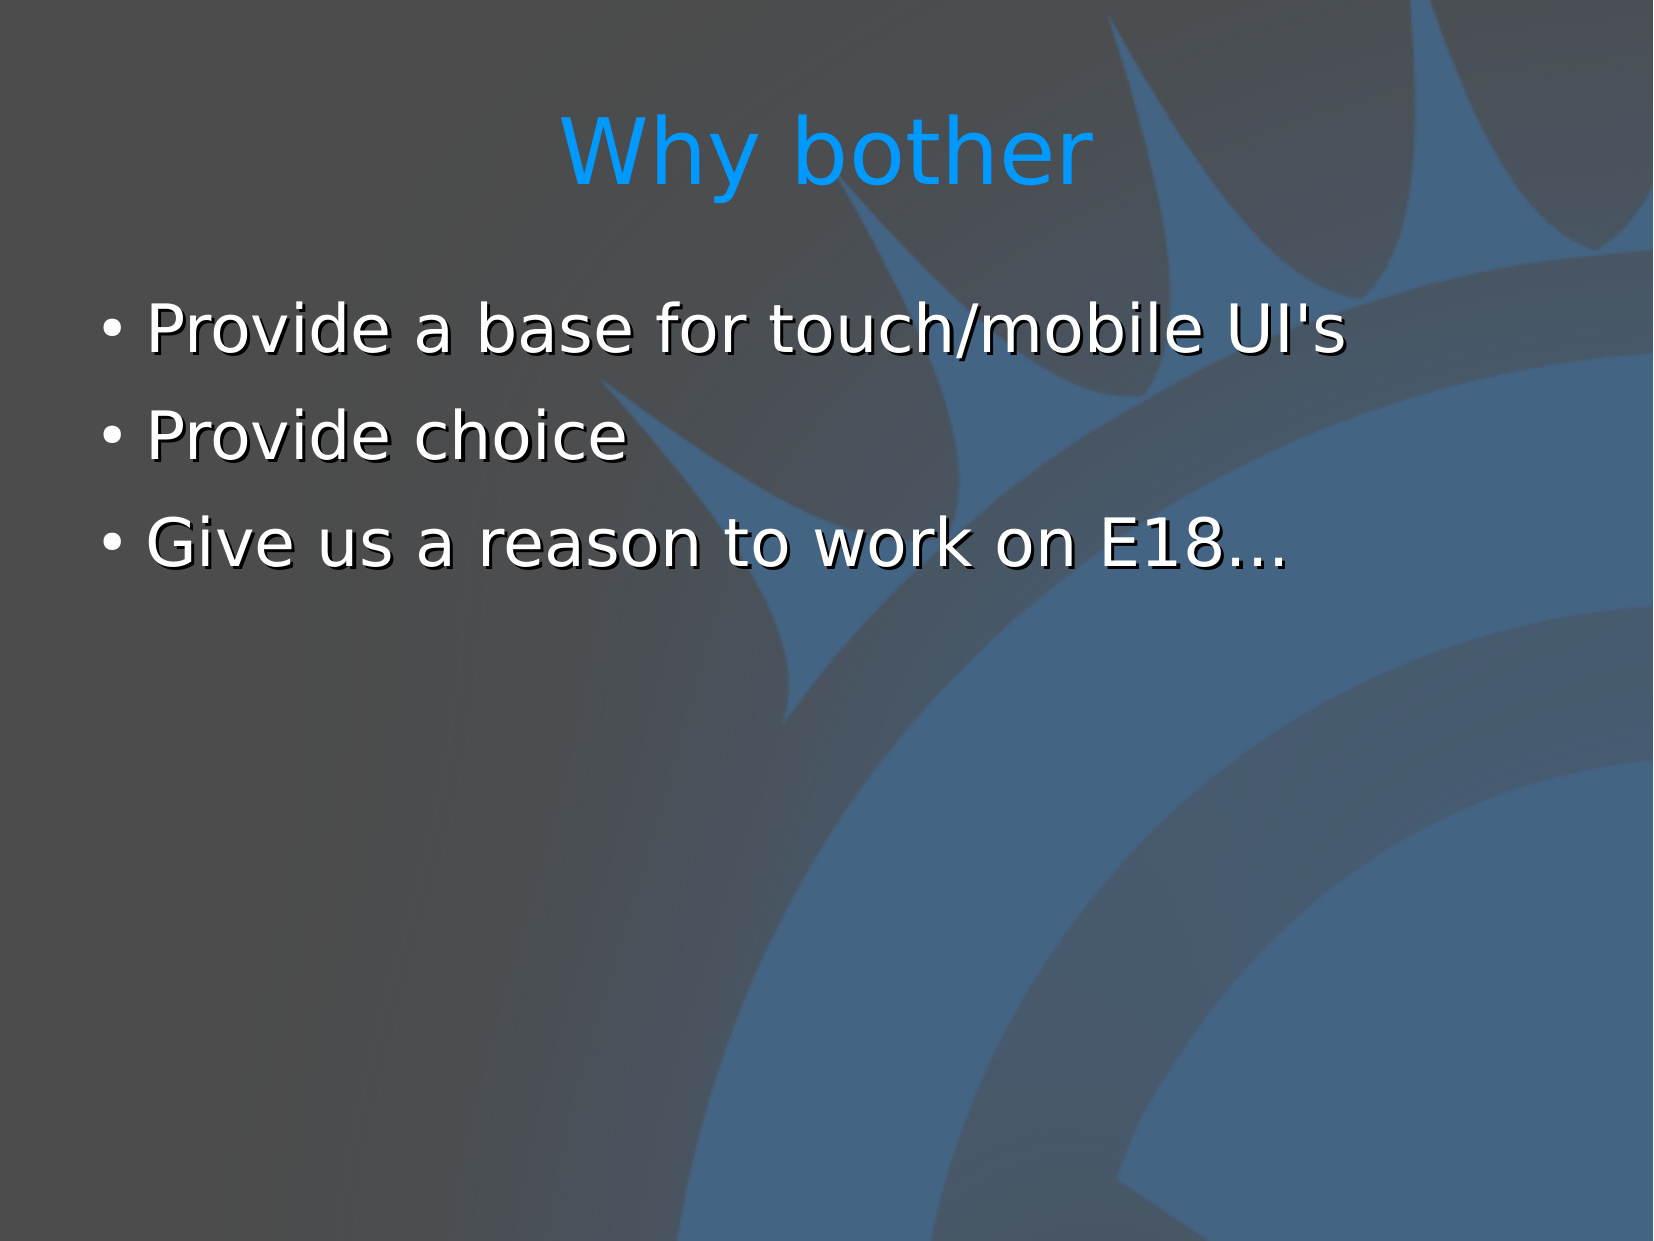

# Why bother
 Provide a base for touch/mobile UI's
 Provide choice
 Give us a reason to work on E18...